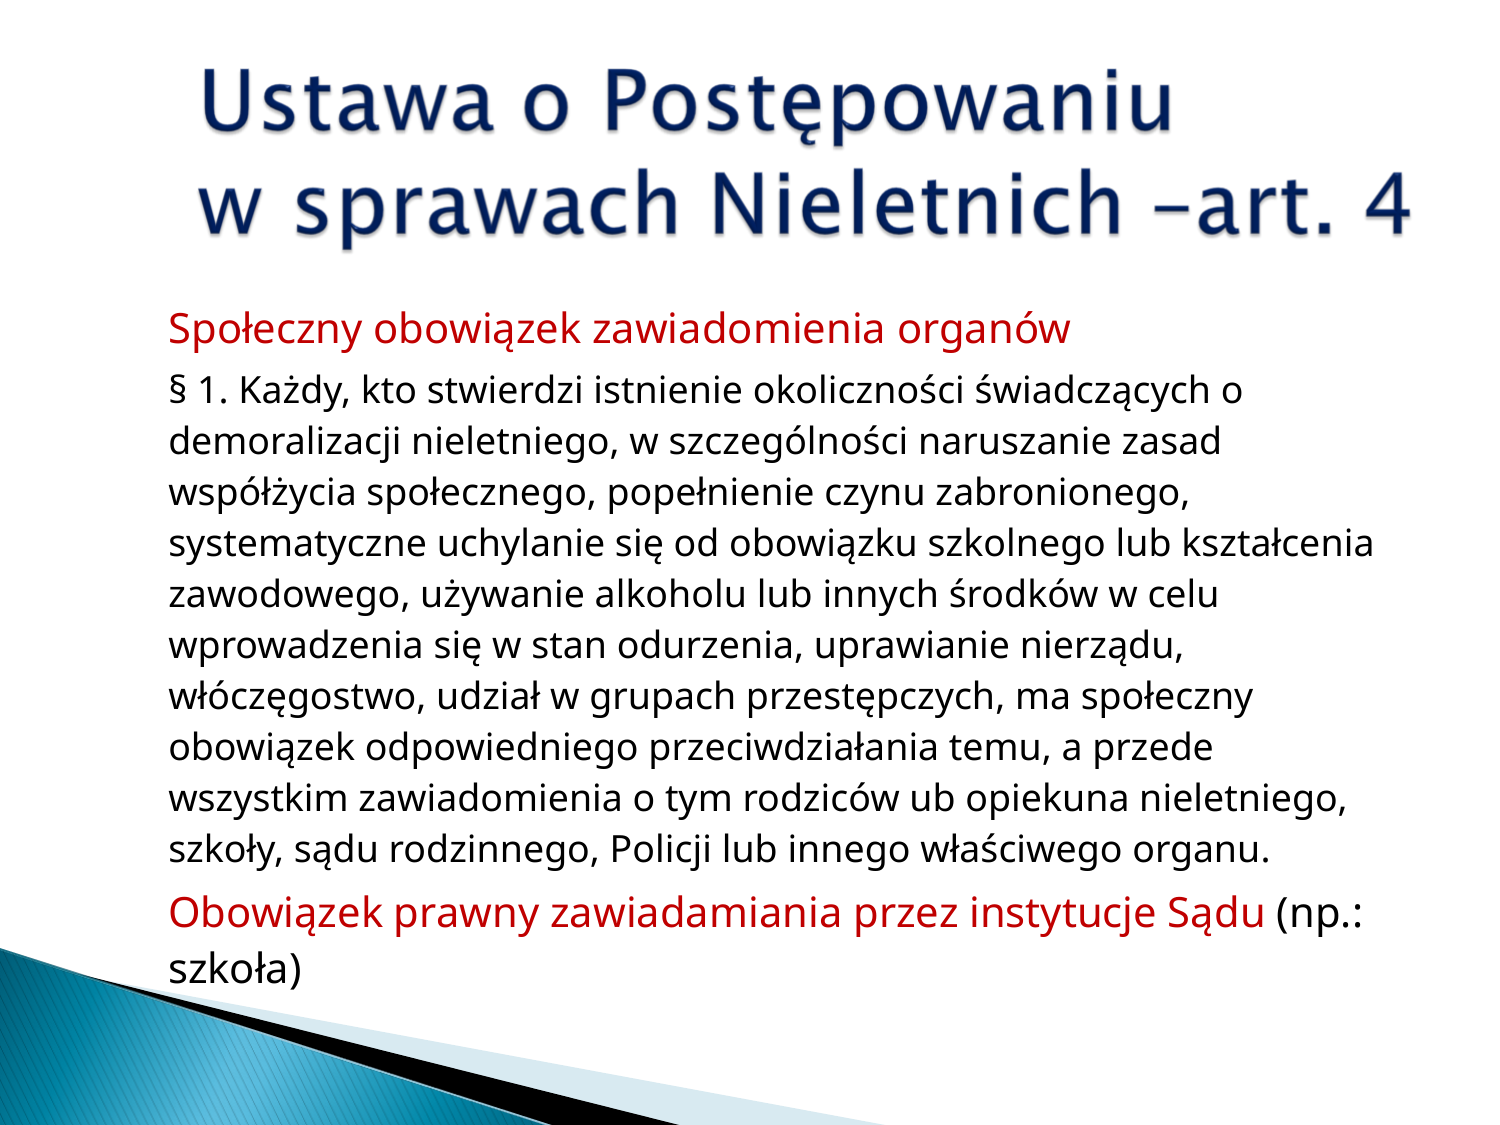

# Społeczny obowiązek zawiadomienia organów
§ 1. Każdy, kto stwierdzi istnienie okoliczności świadczących o demoralizacji nieletniego, w szczególności naruszanie zasad współżycia społecznego, popełnienie czynu zabronionego, systematyczne uchylanie się od obowiązku szkolnego lub kształcenia zawodowego, używanie alkoholu lub innych środków w celu wprowadzenia się w stan odurzenia, uprawianie nierządu, włóczęgostwo, udział w grupach przestępczych, ma społeczny obowiązek odpowiedniego przeciwdziałania temu, a przede wszystkim zawiadomienia o tym rodziców ub opiekuna nieletniego, szkoły, sądu rodzinnego, Policji lub innego właściwego organu.
Obowiązek prawny zawiadamiania przez instytucje Sądu (np.: szkoła)